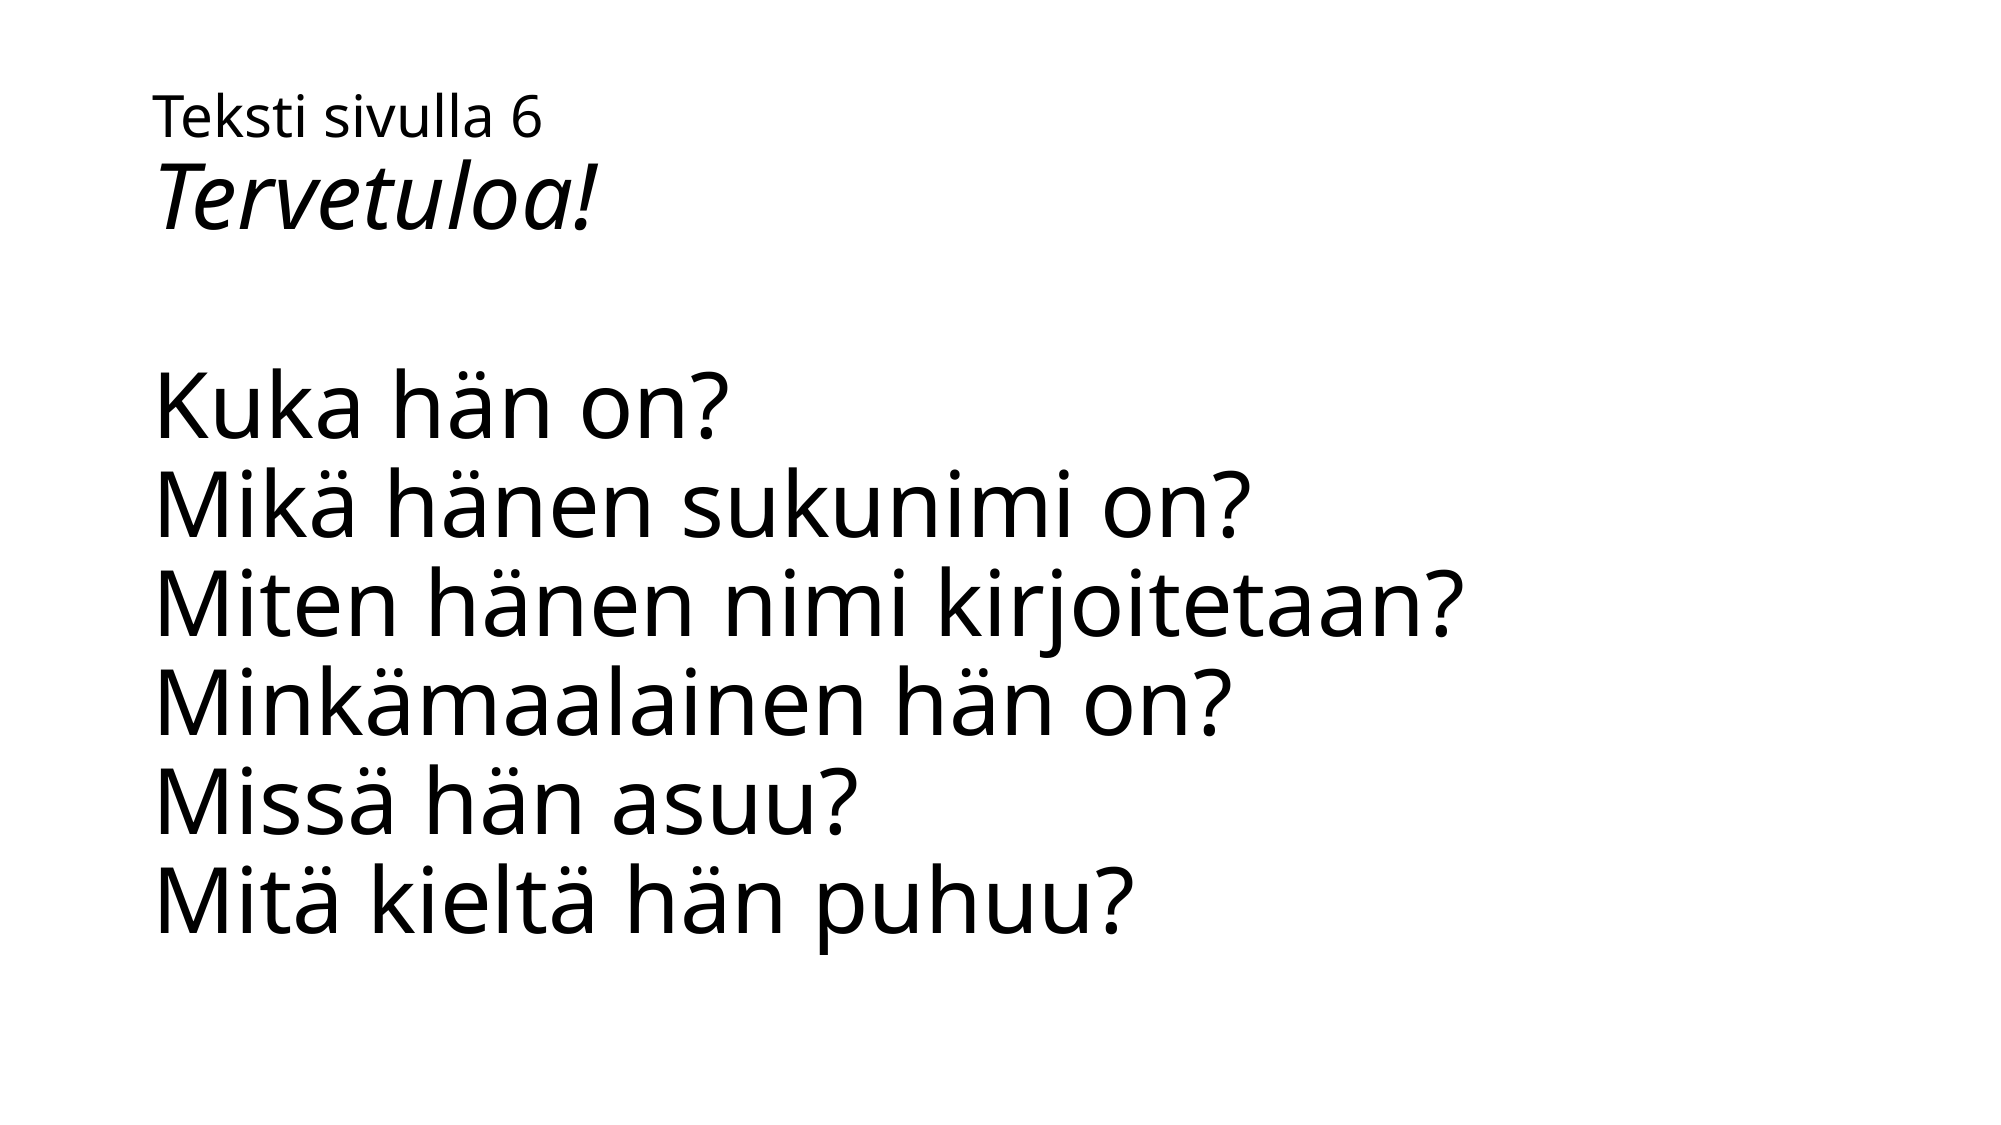

# Teksti sivulla 6 Tervetuloa!
Kuka hän on?
Mikä hänen sukunimi on?
Miten hänen nimi kirjoitetaan?
Minkämaalainen hän on?
Missä hän asuu?
Mitä kieltä hän puhuu?